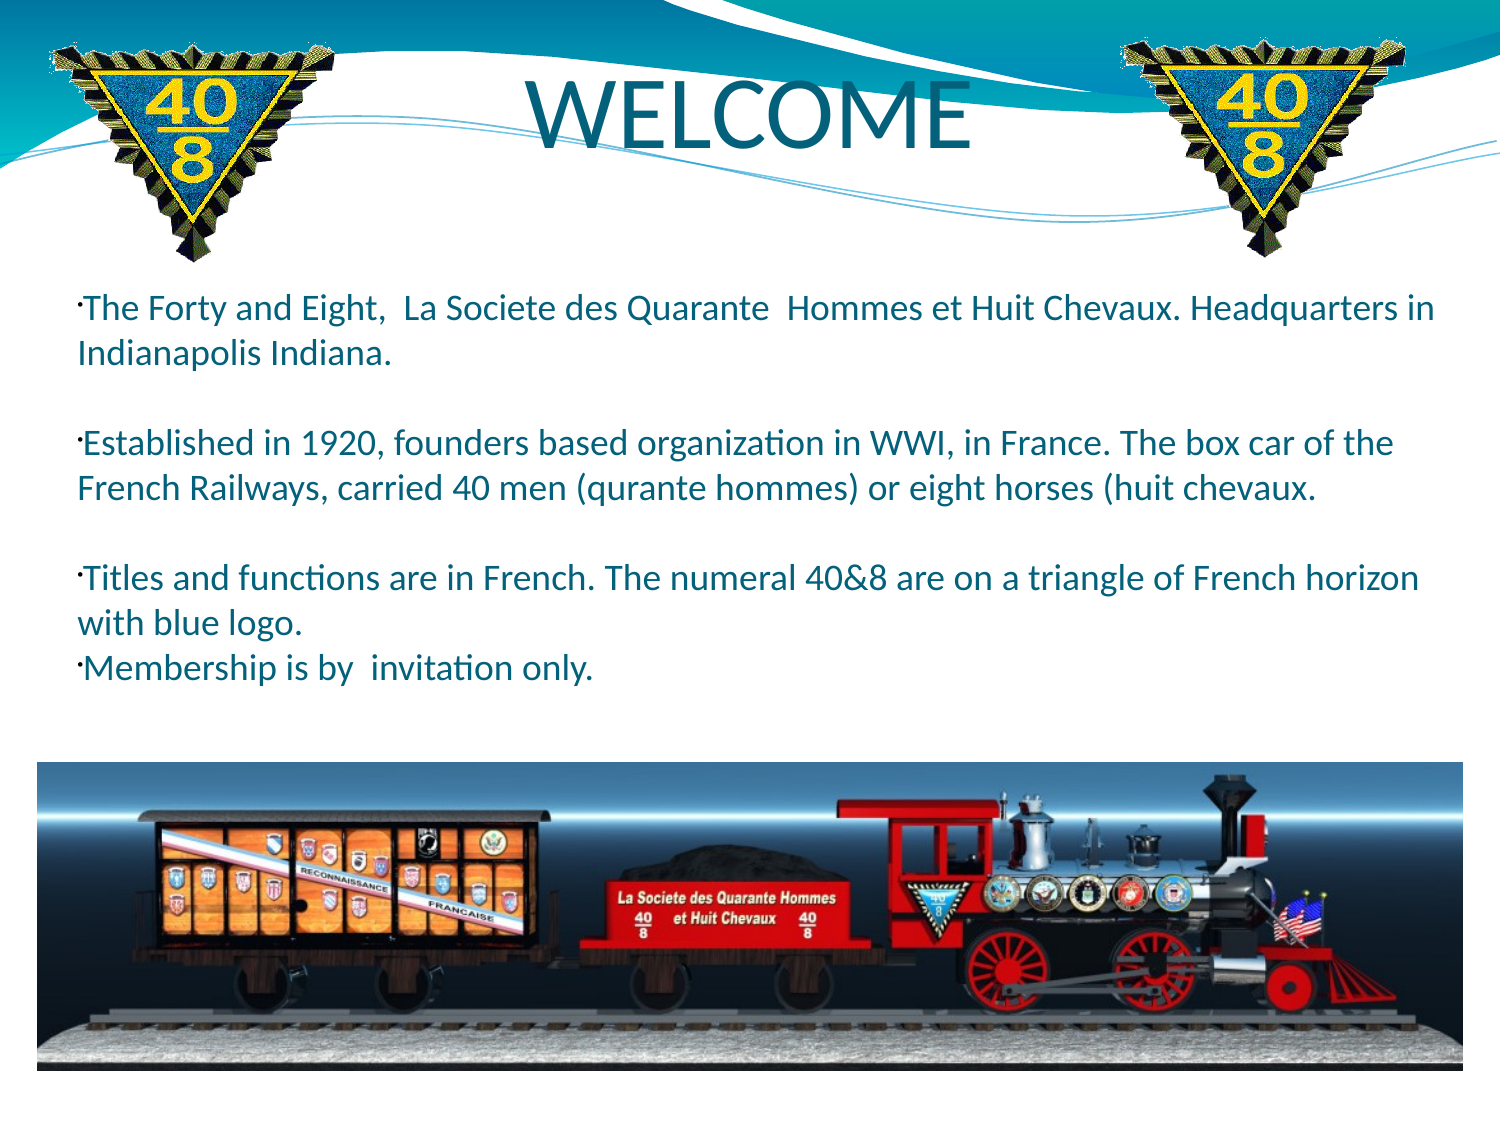

# WELCOME
The Forty and Eight, La Societe des Quarante Hommes et Huit Chevaux. Headquarters in Indianapolis Indiana.
Established in 1920, founders based organization in WWI, in France. The box car of the French Railways, carried 40 men (qurante hommes) or eight horses (huit chevaux.
Titles and functions are in French. The numeral 40&8 are on a triangle of French horizon with blue logo.
Membership is by invitation only.